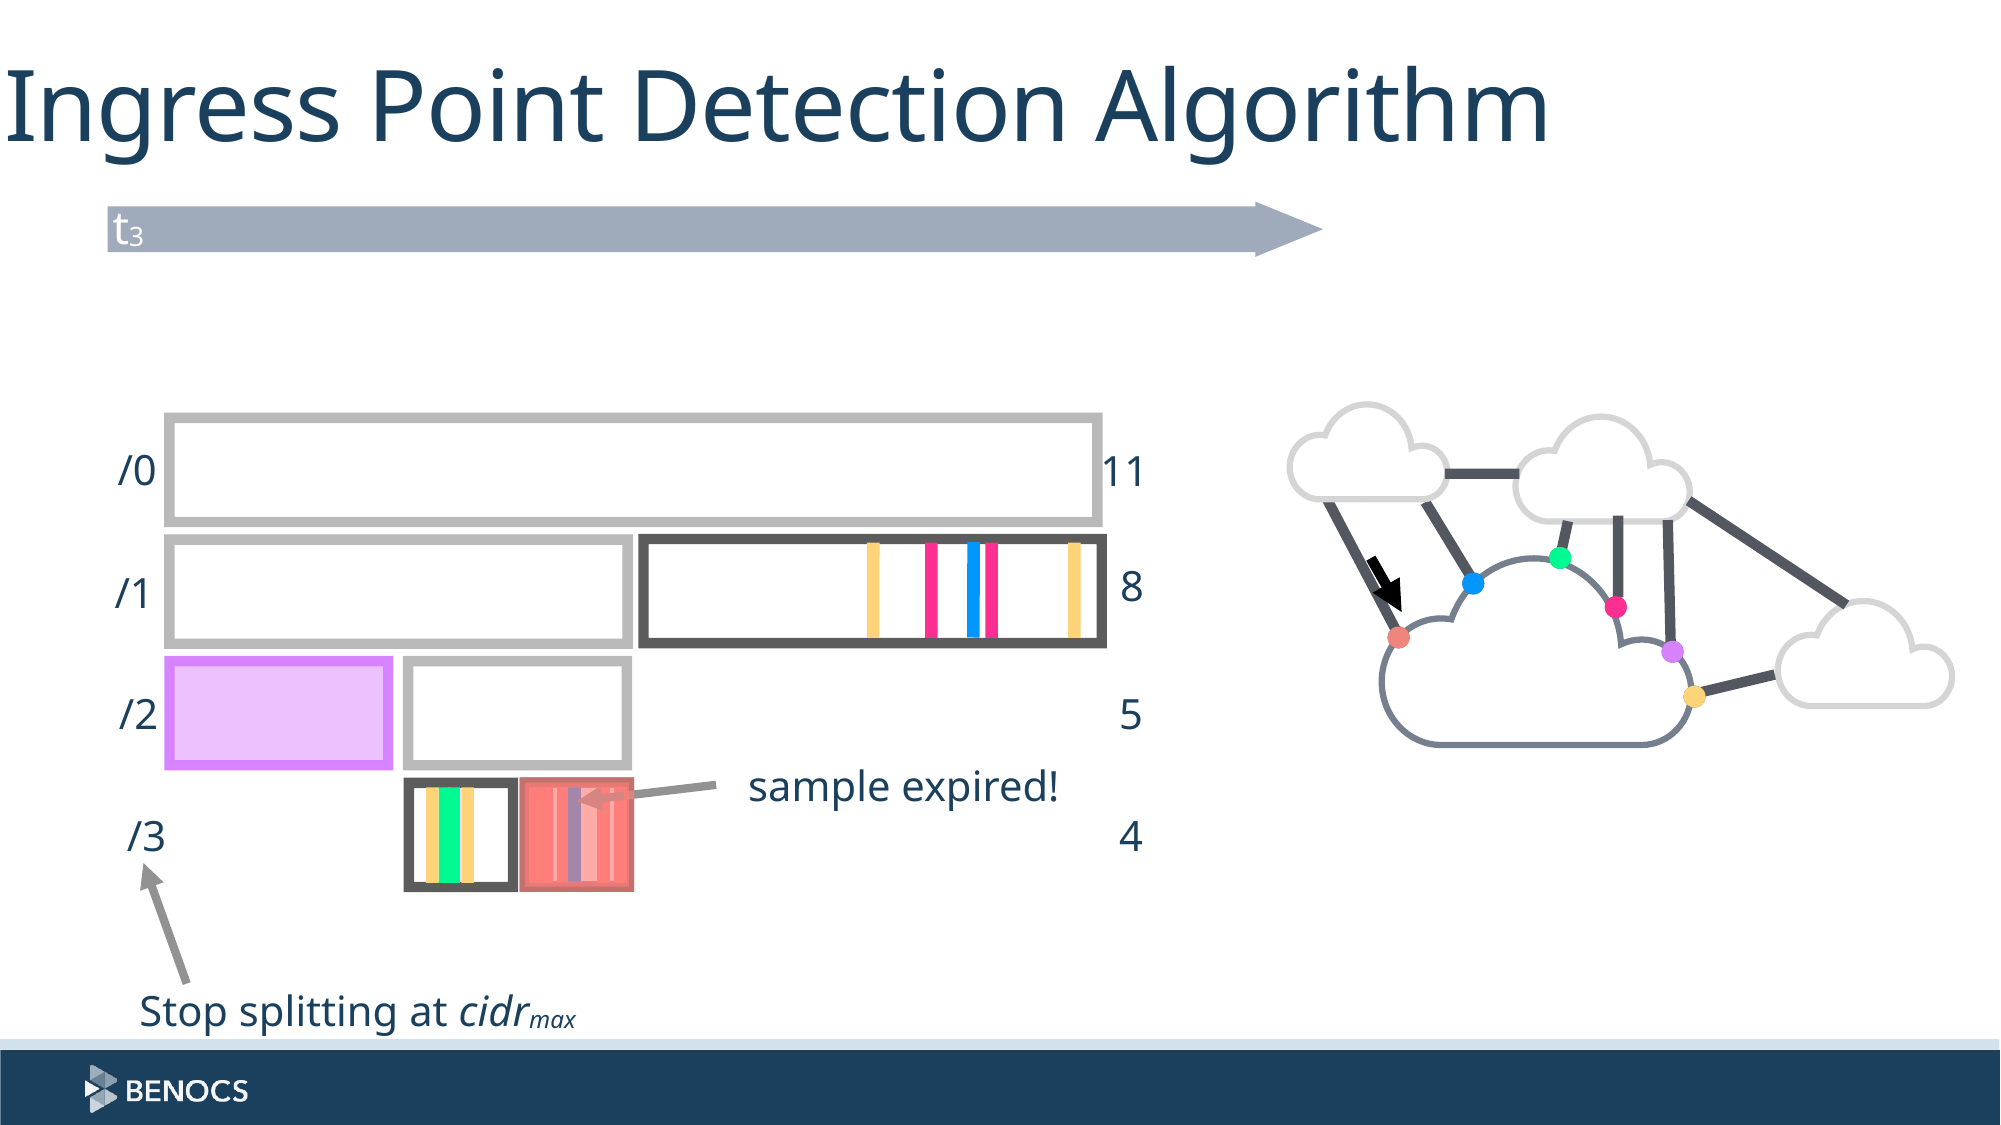

# Ingress Point Detection Algorithm
t3
/0
11
8
/1
/2
5
sample expired!
4
/3
Stop splitting at cidrmax